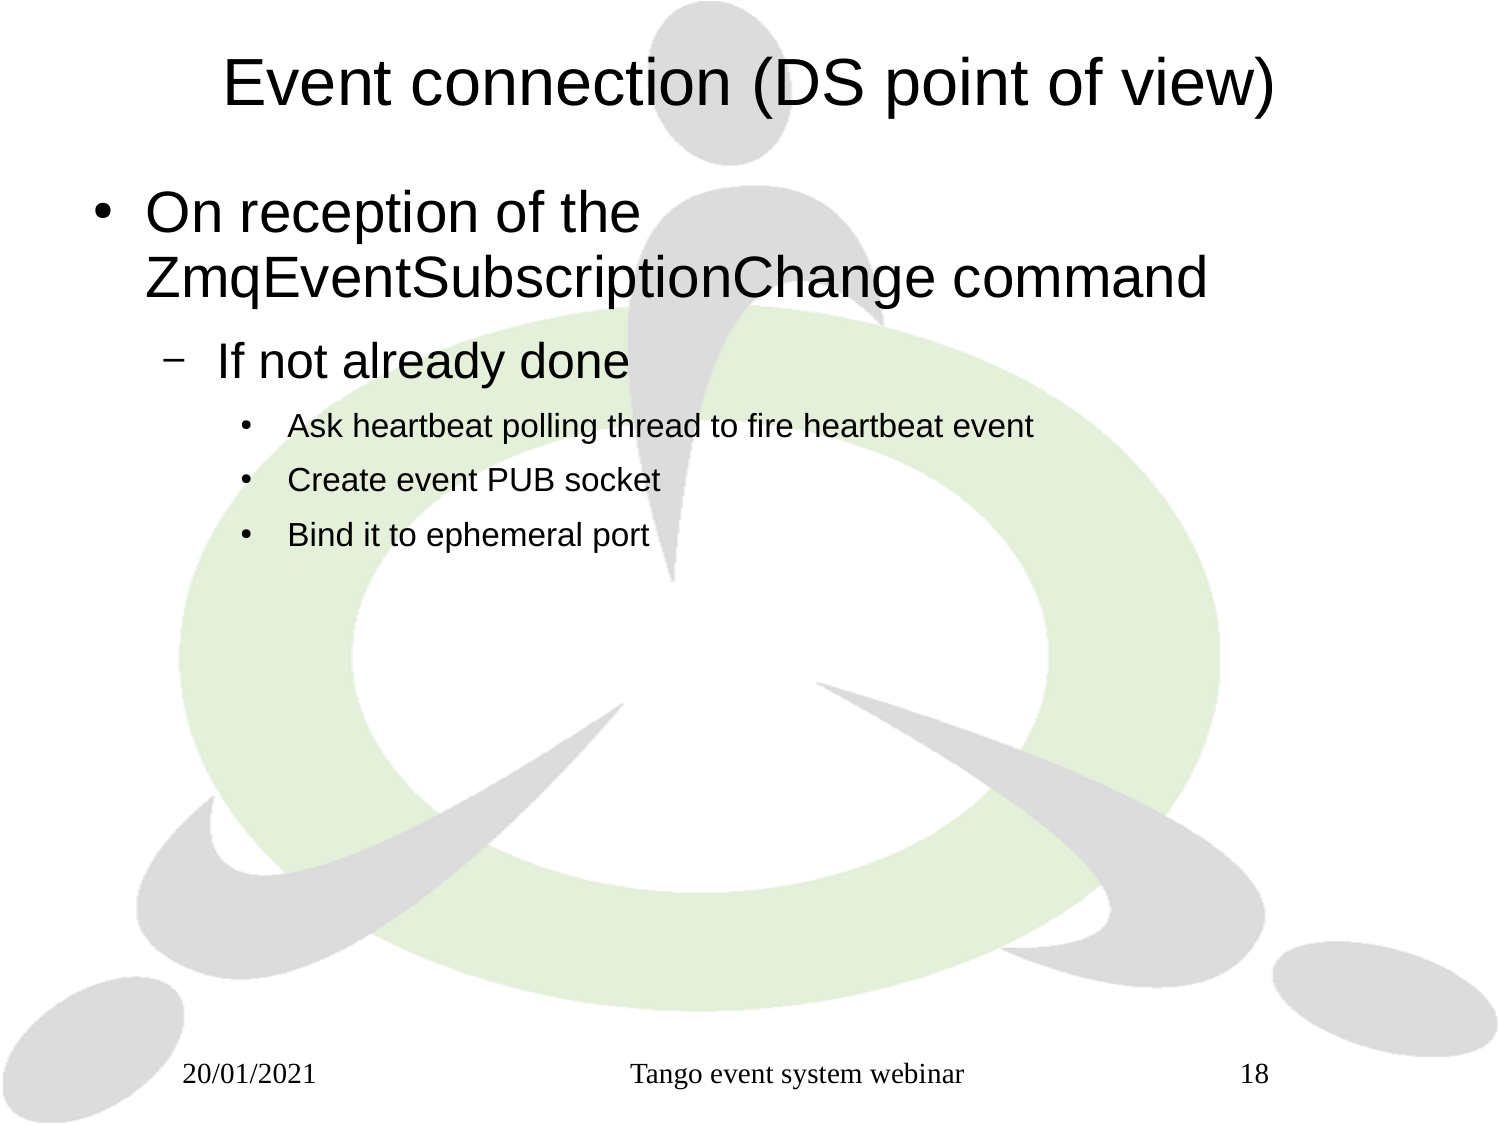

# Event connection (DS point of view)
On reception of the ZmqEventSubscriptionChange command
If not already done
Ask heartbeat polling thread to fire heartbeat event
Create event PUB socket
Bind it to ephemeral port
20/01/2021
Tango event system webinar
18